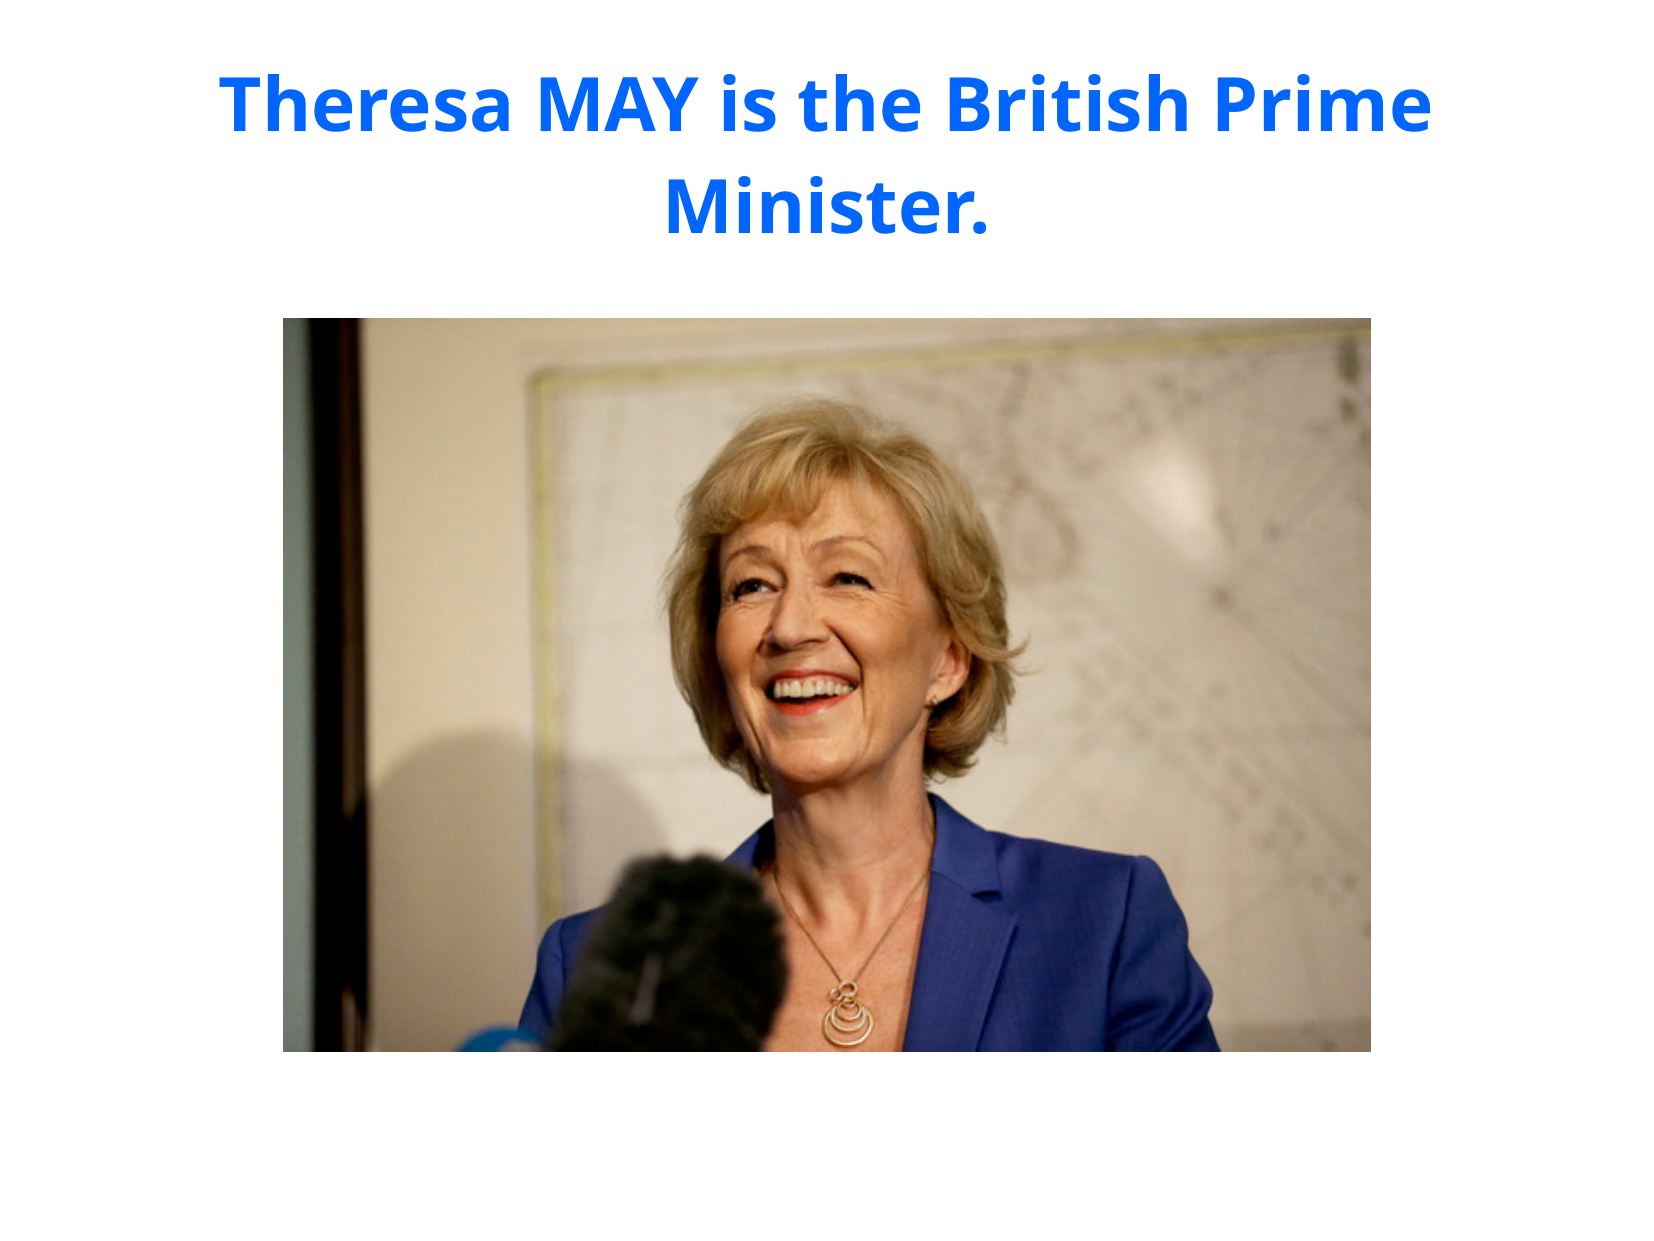

# Theresa MAY is the British Prime Minister.